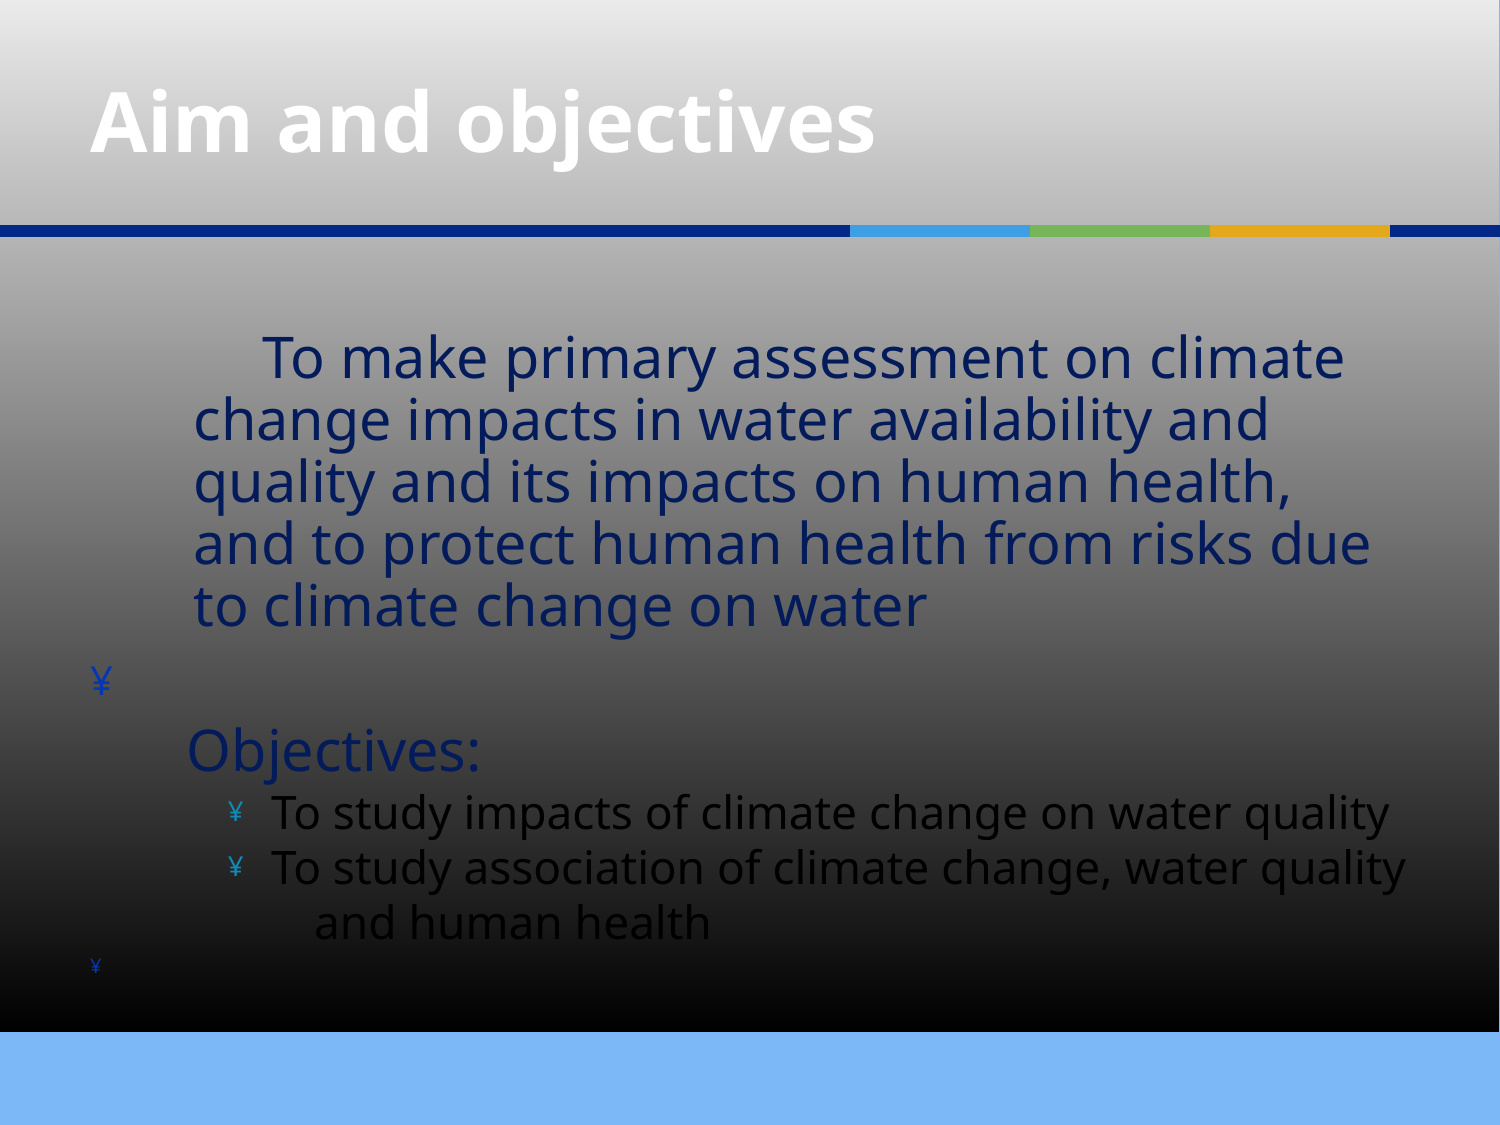

Aim and objectives
# To make primary assessment on climate change impacts in water availability and quality and its impacts on human health, and to protect human health from risks due to climate change on water
 Objectives:
To study impacts of climate change on water quality
To study association of climate change, water quality and human health